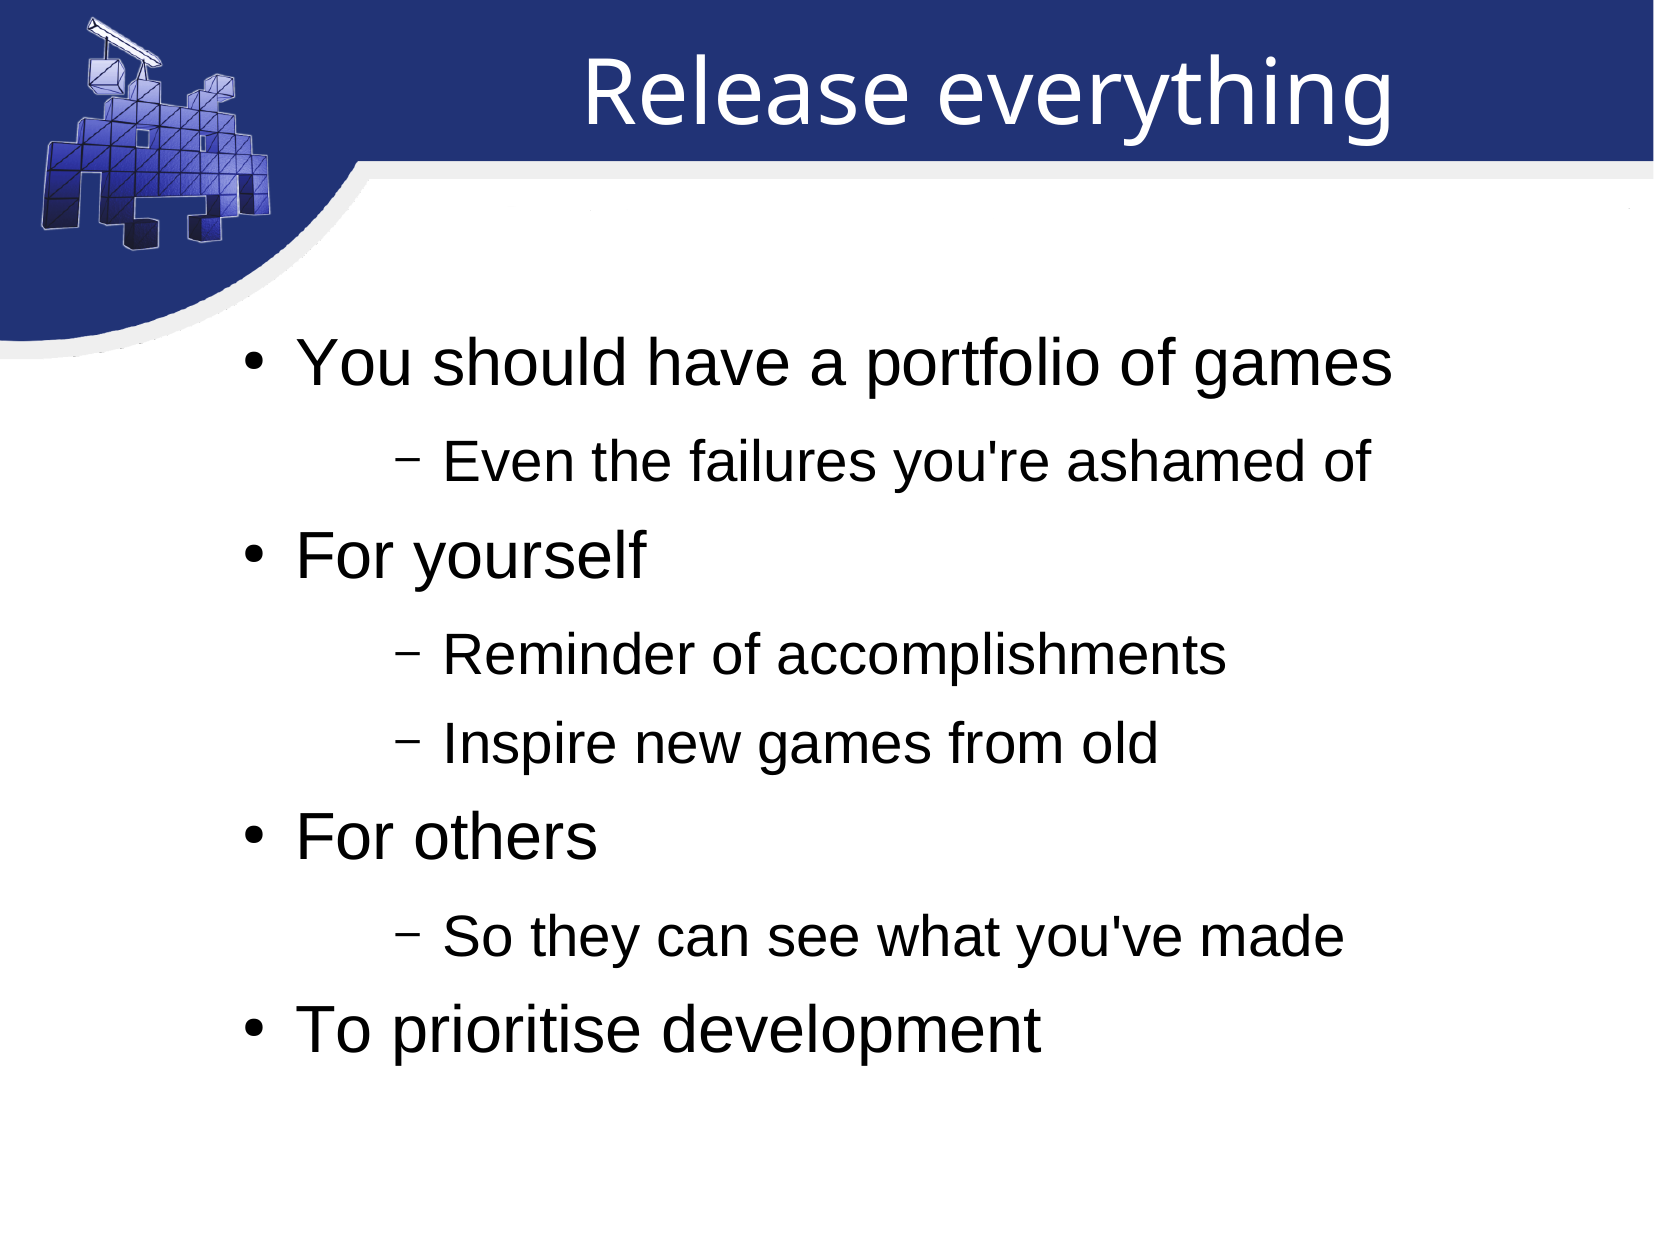

# Release everything
You should have a portfolio of games
Even the failures you're ashamed of
For yourself
Reminder of accomplishments
Inspire new games from old
For others
So they can see what you've made
To prioritise development